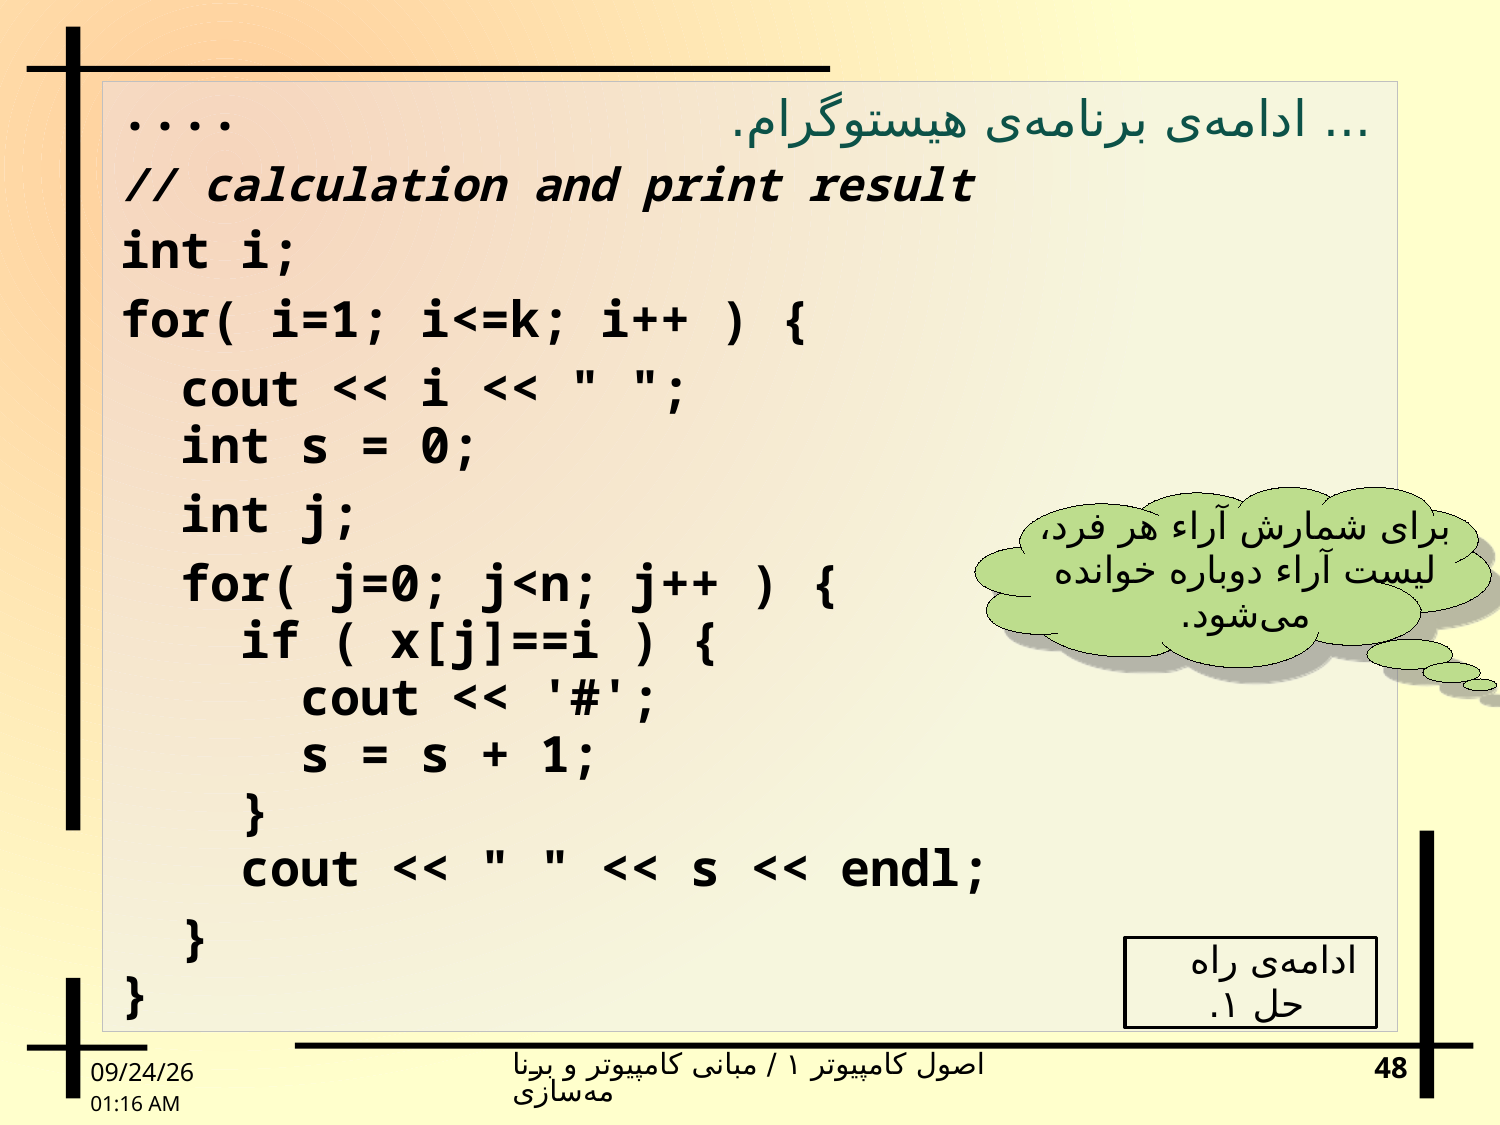

....
// calculation and print result
int i;
for( i=1; i<=k; i++ ) {
 cout << i << " ";
 int s = 0;
 int j;
 for( j=0; j<n; j++ ) {
 if ( x[j]==i ) {
 cout << '#';
 s = s + 1;
 }
 cout << " " << s << endl;
 }
}
# ... ادامه‌ی برنامه‌ی هیستوگرام.
برای شمارش آراء هر فرد، لیست آراء دوباره خوانده می‌شود.
ادامه‌ی راه حل ۱.
اصول کامپیوتر ۱ / مبانی کامپیوتر و برنامه‌سازی
48